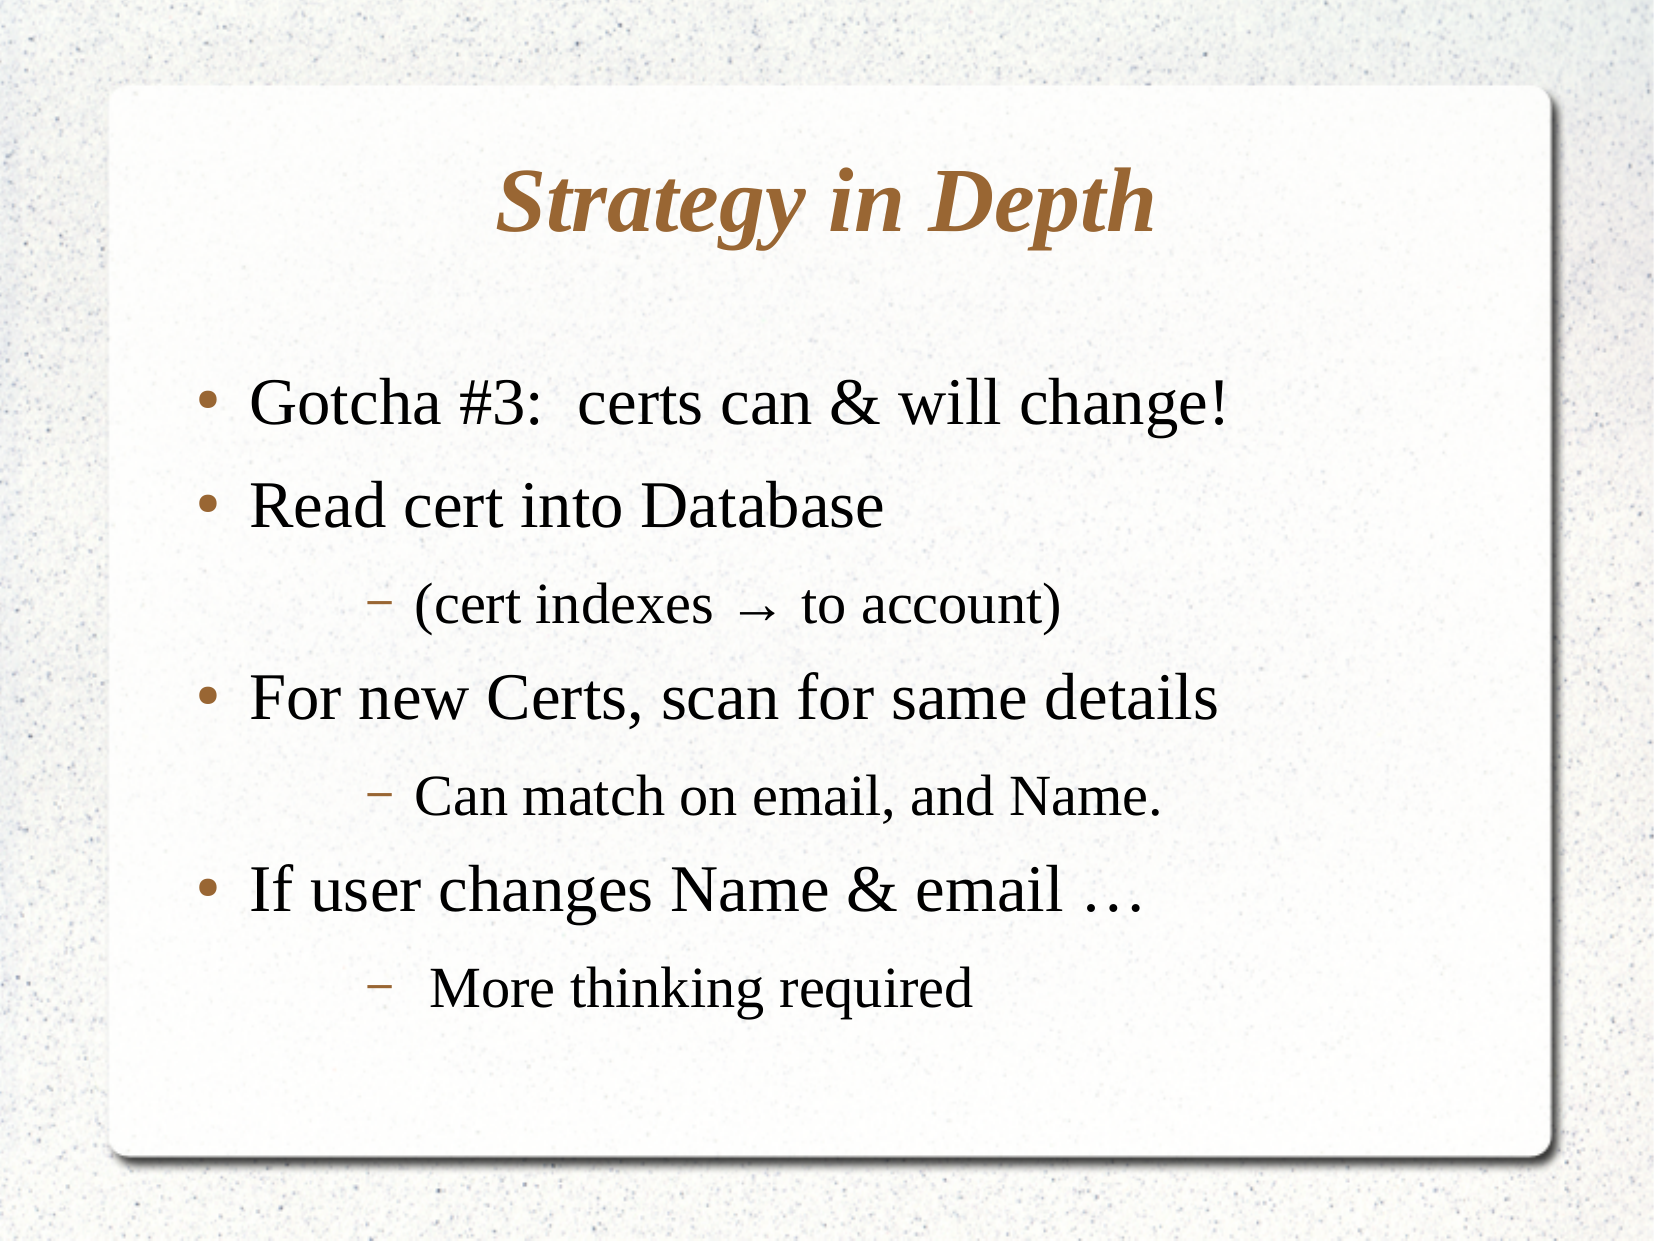

# Strategy in Depth
Gotcha #3: certs can & will change!
Read cert into Database
(cert indexes → to account)
For new Certs, scan for same details
Can match on email, and Name.
If user changes Name & email …
 More thinking required